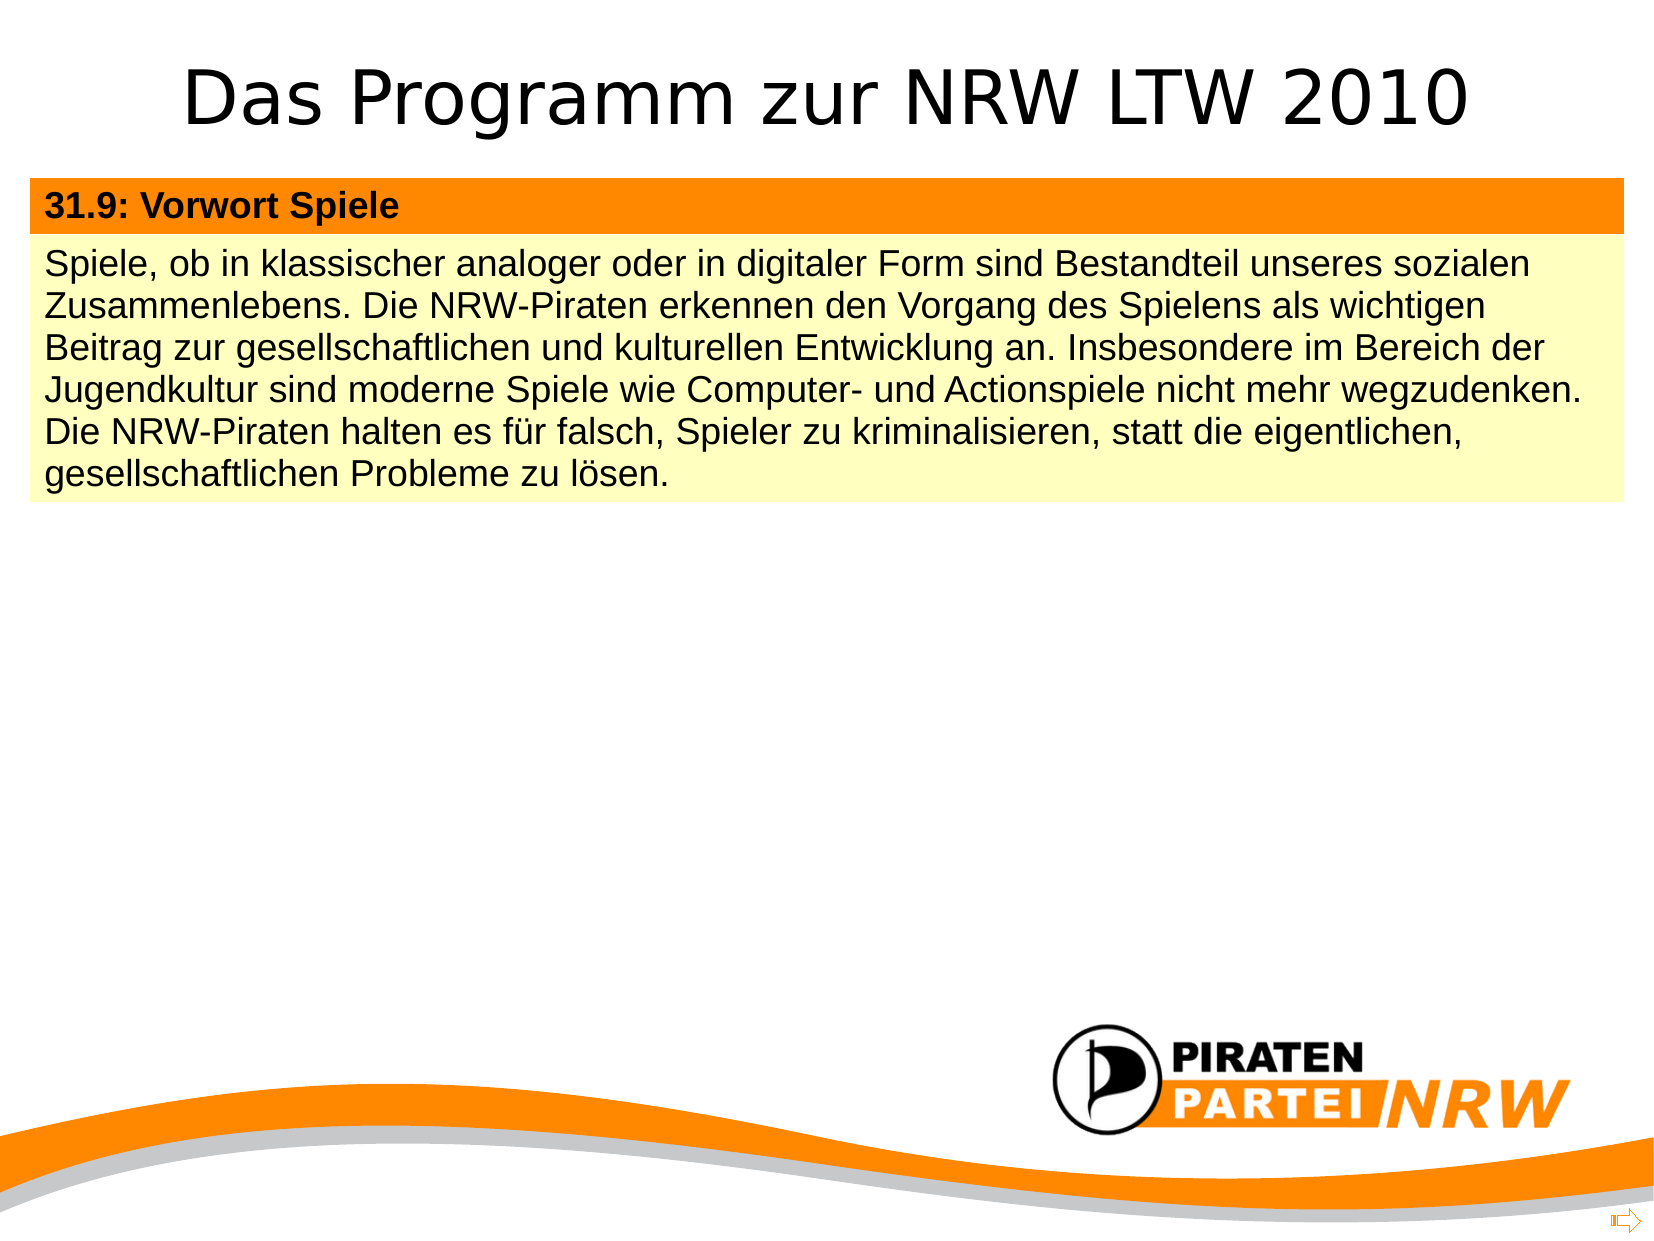

# Das Programm zur NRW LTW 2010
| 31.9: Vorwort Spiele |
| --- |
| Spiele, ob in klassischer analoger oder in digitaler Form sind Bestandteil unseres sozialen Zusammenlebens. Die NRW-Piraten erkennen den Vorgang des Spielens als wichtigen Beitrag zur gesellschaftlichen und kulturellen Entwicklung an. Insbesondere im Bereich der Jugendkultur sind moderne Spiele wie Computer- und Actionspiele nicht mehr wegzudenken. Die NRW-Piraten halten es für falsch, Spieler zu kriminalisieren, statt die eigentlichen, gesellschaftlichen Probleme zu lösen. |